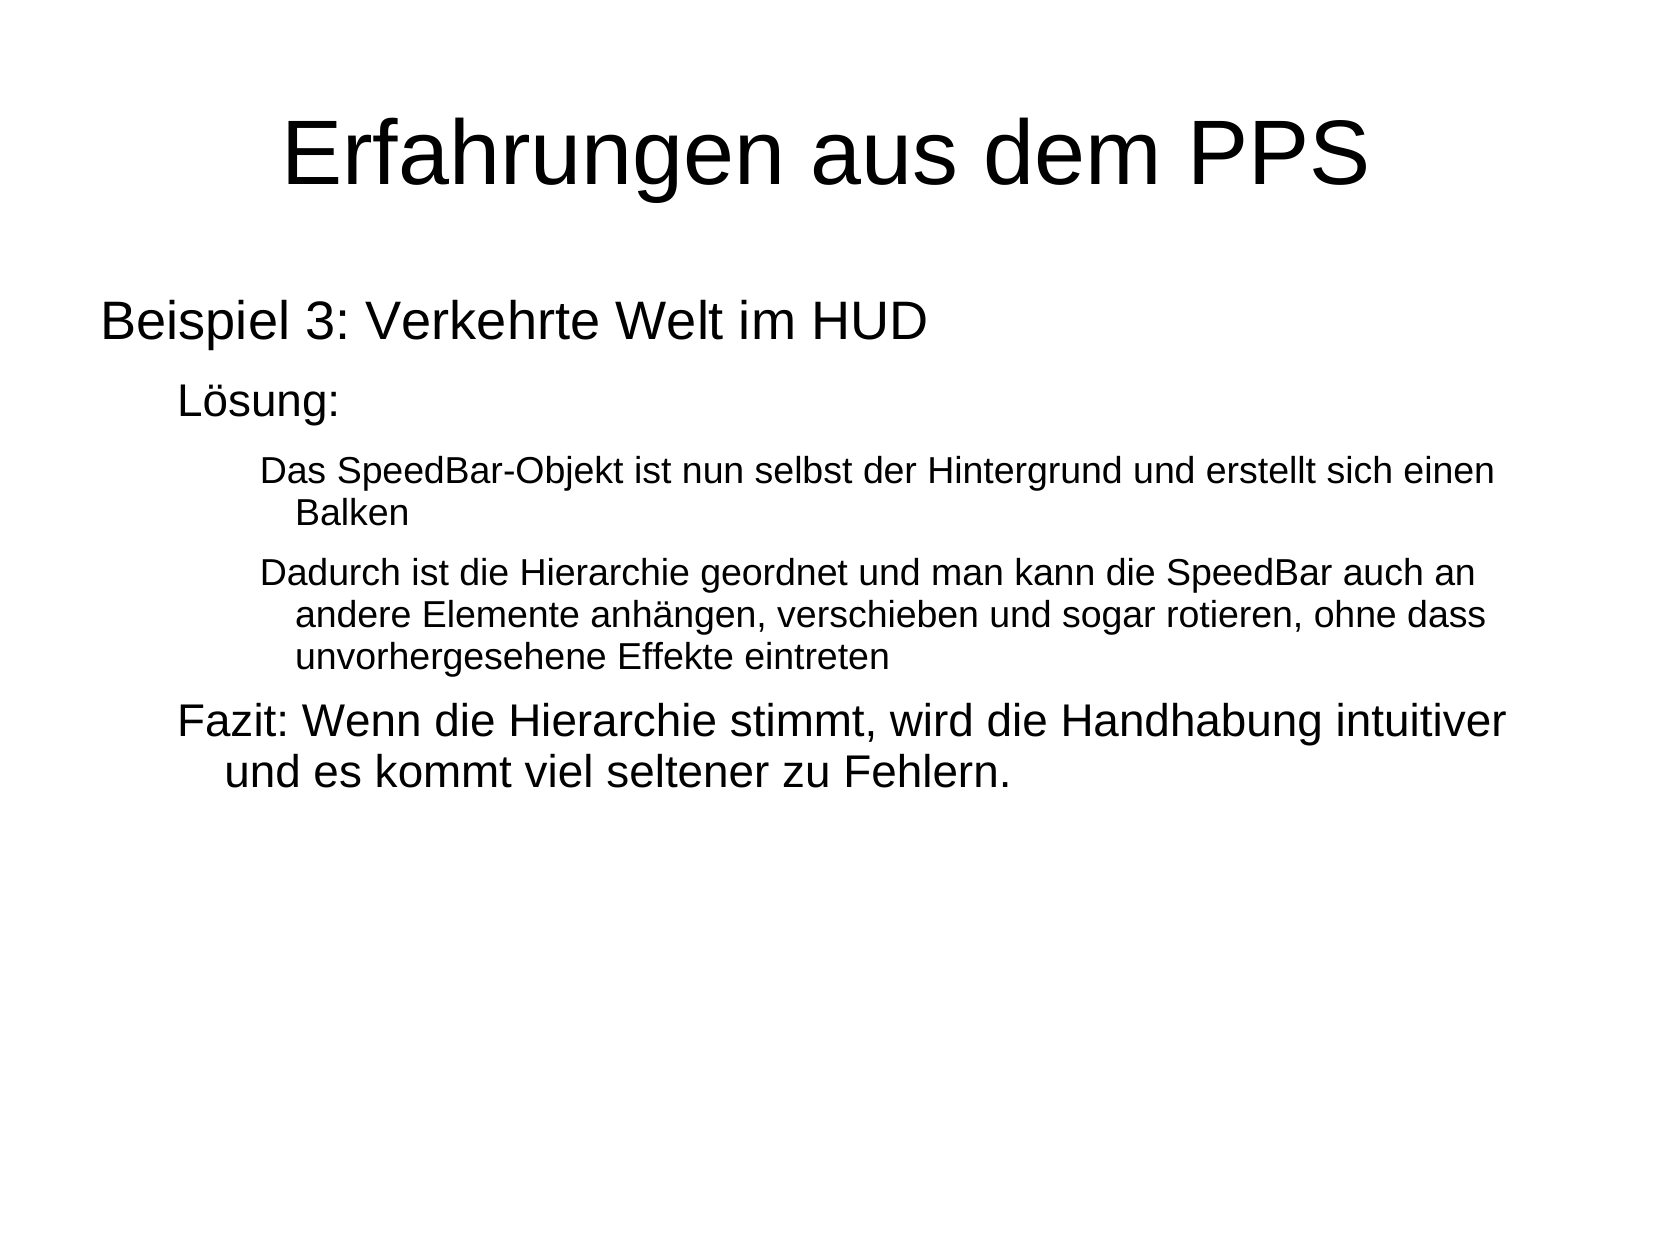

# Erfahrungen aus dem PPS
Beispiel 3: Verkehrte Welt im HUD
Lösung:
Das SpeedBar-Objekt ist nun selbst der Hintergrund und erstellt sich einen Balken
Dadurch ist die Hierarchie geordnet und man kann die SpeedBar auch an andere Elemente anhängen, verschieben und sogar rotieren, ohne dass unvorhergesehene Effekte eintreten
Fazit: Wenn die Hierarchie stimmt, wird die Handhabung intuitiver und es kommt viel seltener zu Fehlern.